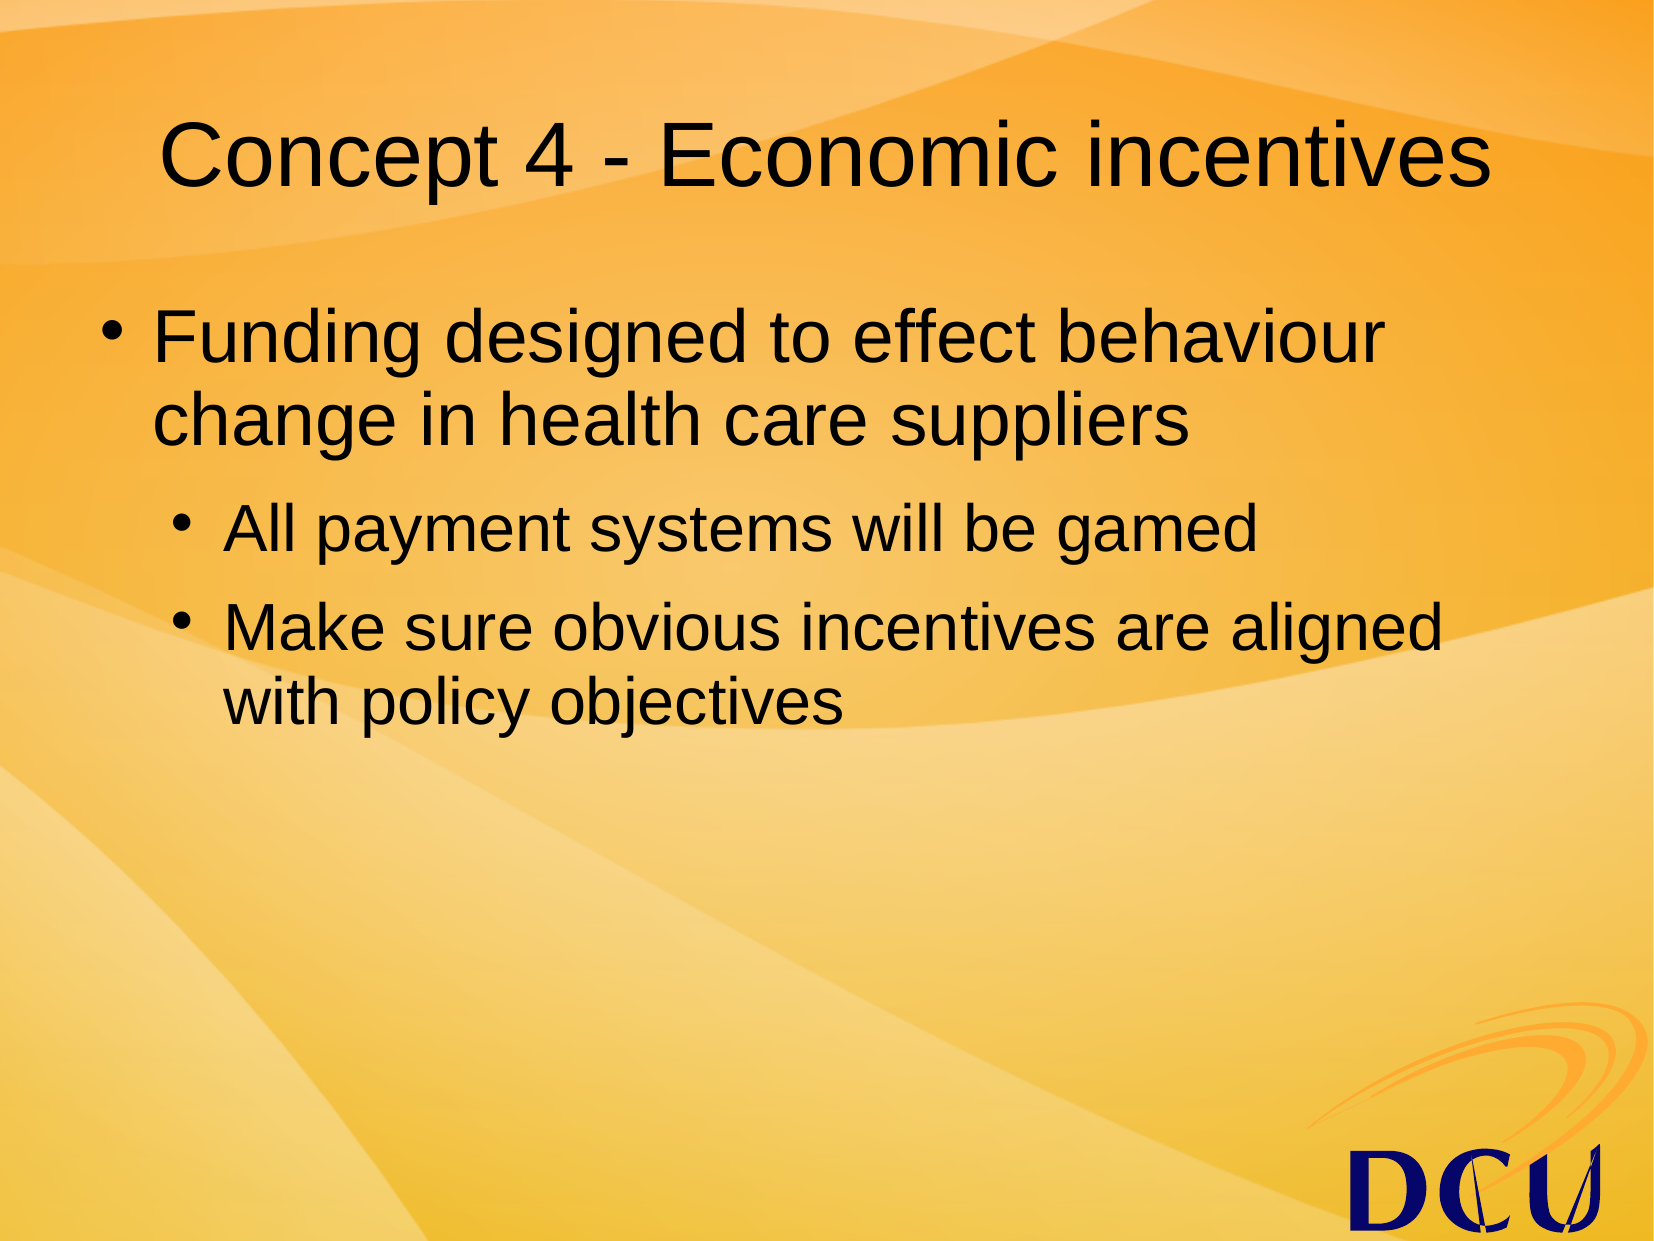

# Concept 4 - Economic incentives
Funding designed to effect behaviour change in health care suppliers
All payment systems will be gamed
Make sure obvious incentives are aligned with policy objectives